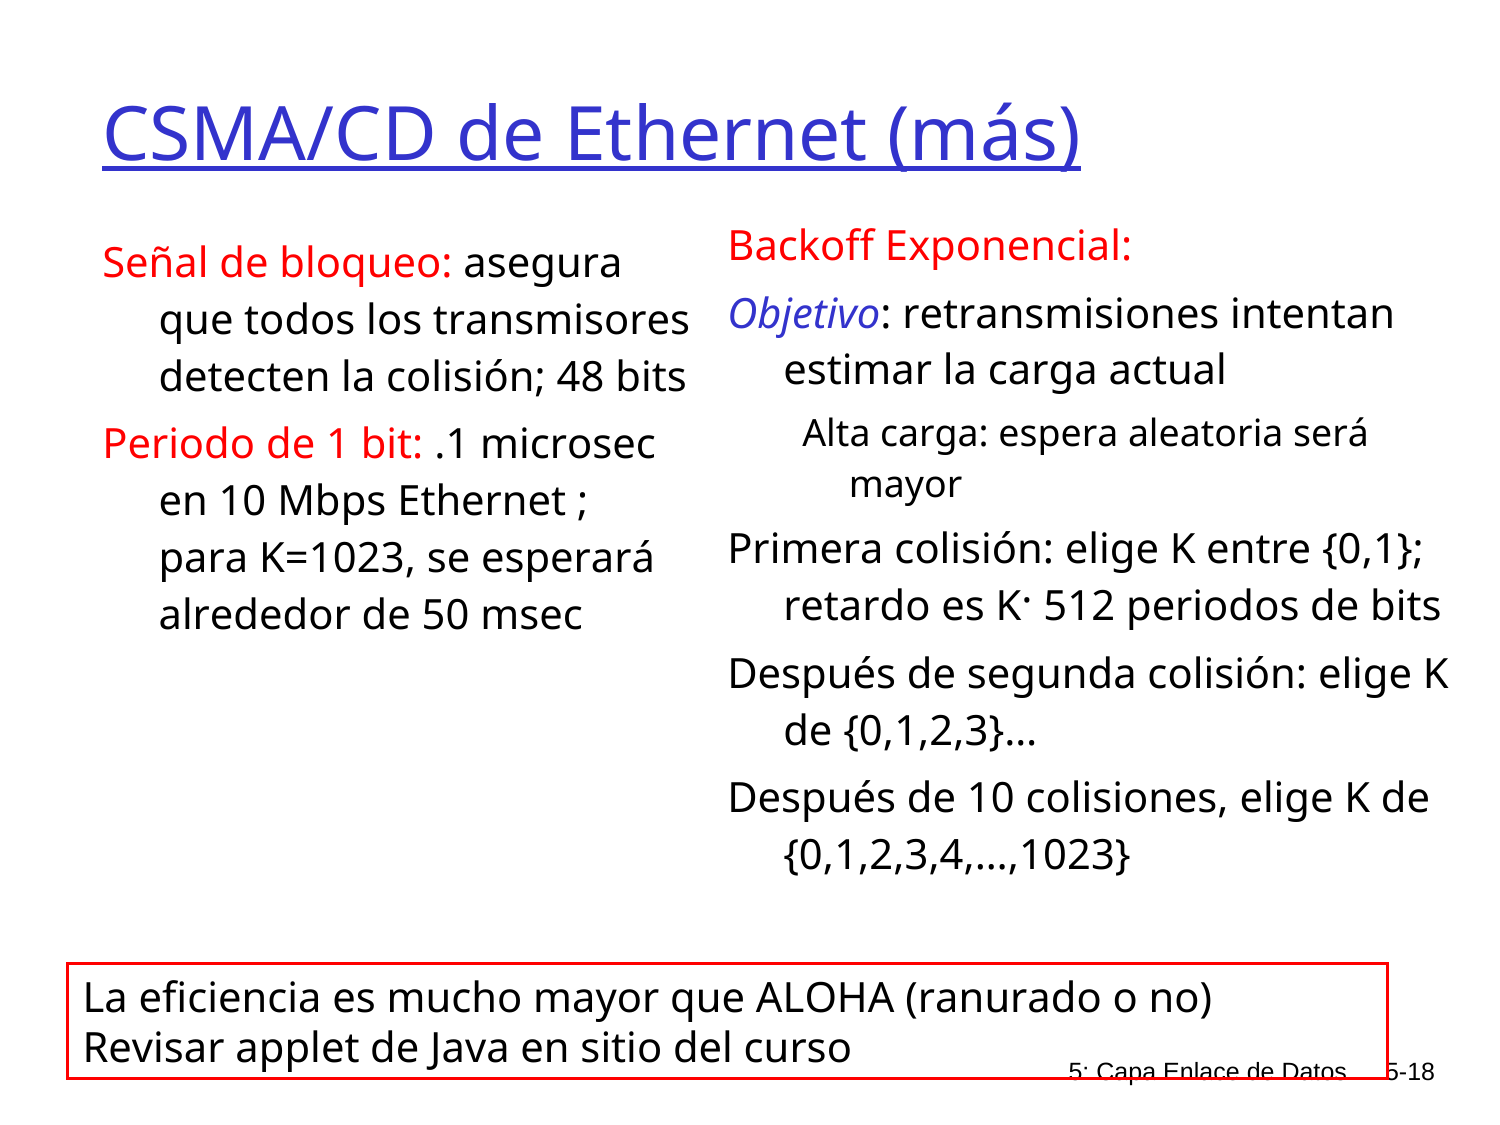

# CSMA/CD de Ethernet (más)
Backoff Exponencial:
Objetivo: retransmisiones intentan estimar la carga actual
Alta carga: espera aleatoria será mayor
Primera colisión: elige K entre {0,1}; retardo es K· 512 periodos de bits
Después de segunda colisión: elige K de {0,1,2,3}…
Después de 10 colisiones, elige K de {0,1,2,3,4,…,1023}
Señal de bloqueo: asegura que todos los transmisores detecten la colisión; 48 bits
Periodo de 1 bit: .1 microsec en 10 Mbps Ethernet ;
para K=1023, se esperará alrededor de 50 msec
La eficiencia es mucho mayor que ALOHA (ranurado o no)
Revisar applet de Java en sitio del curso
18